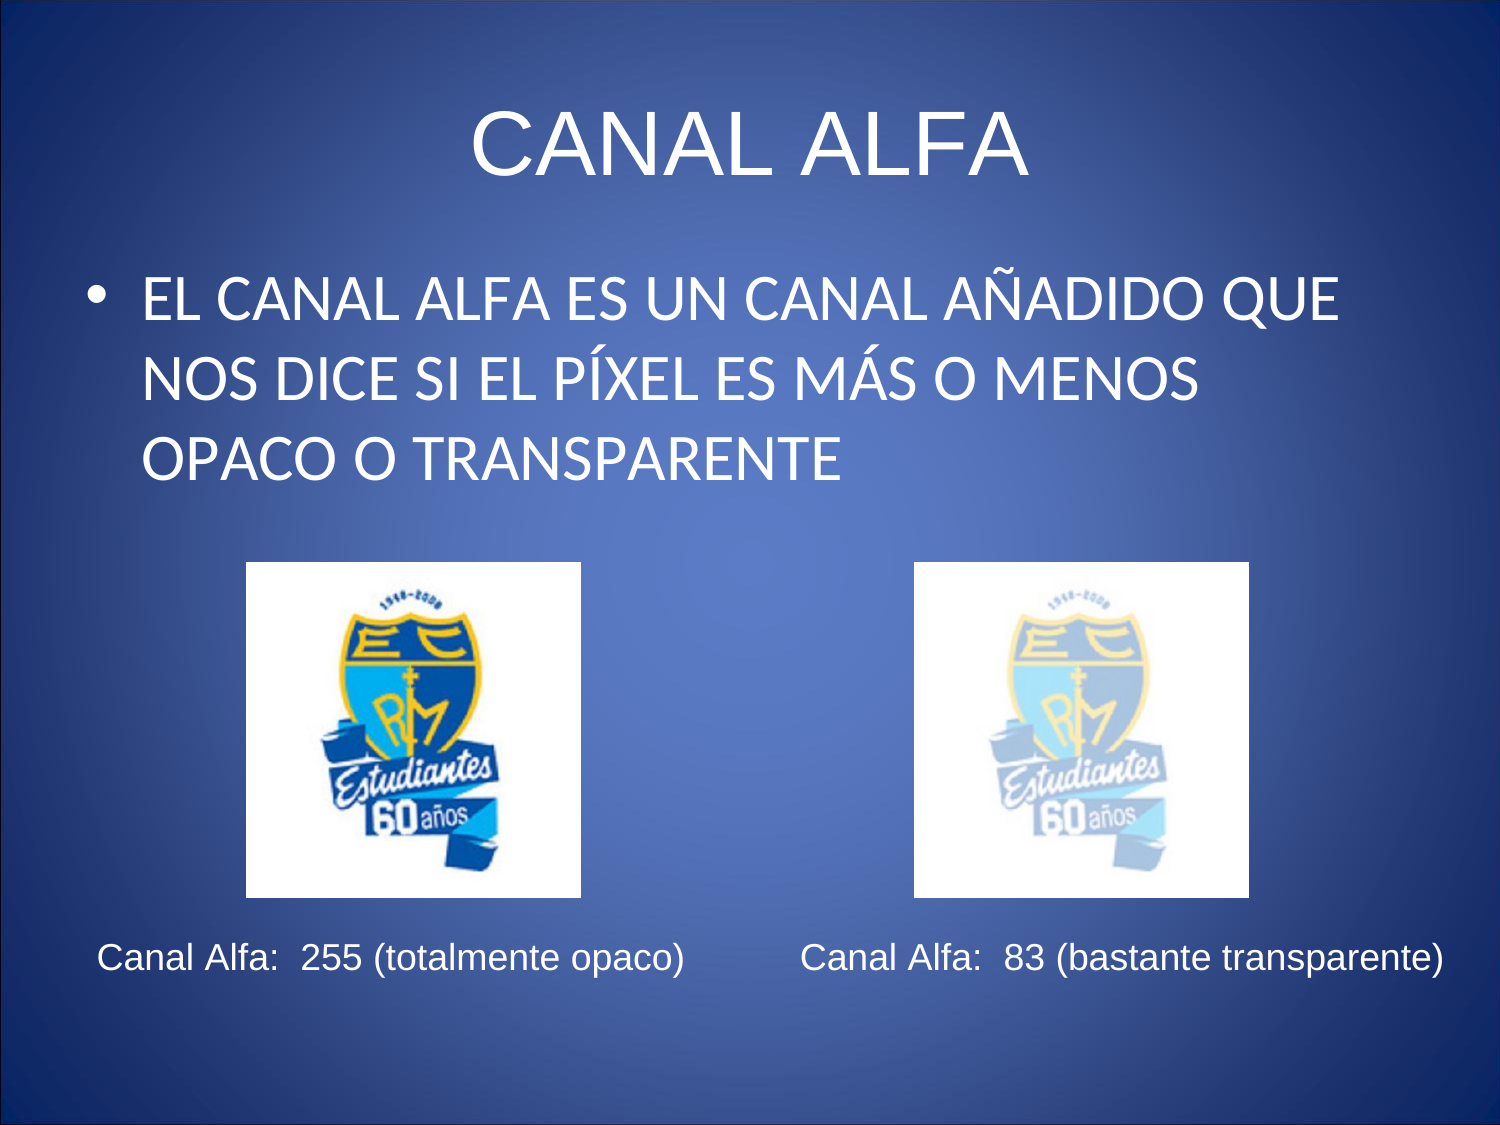

# CANAL ALFA
EL CANAL ALFA ES UN CANAL AÑADIDO QUE NOS DICE SI EL PÍXEL ES MÁS O MENOS OPACO O TRANSPARENTE
Canal Alfa: 255 (totalmente opaco)
Canal Alfa: 83 (bastante transparente)